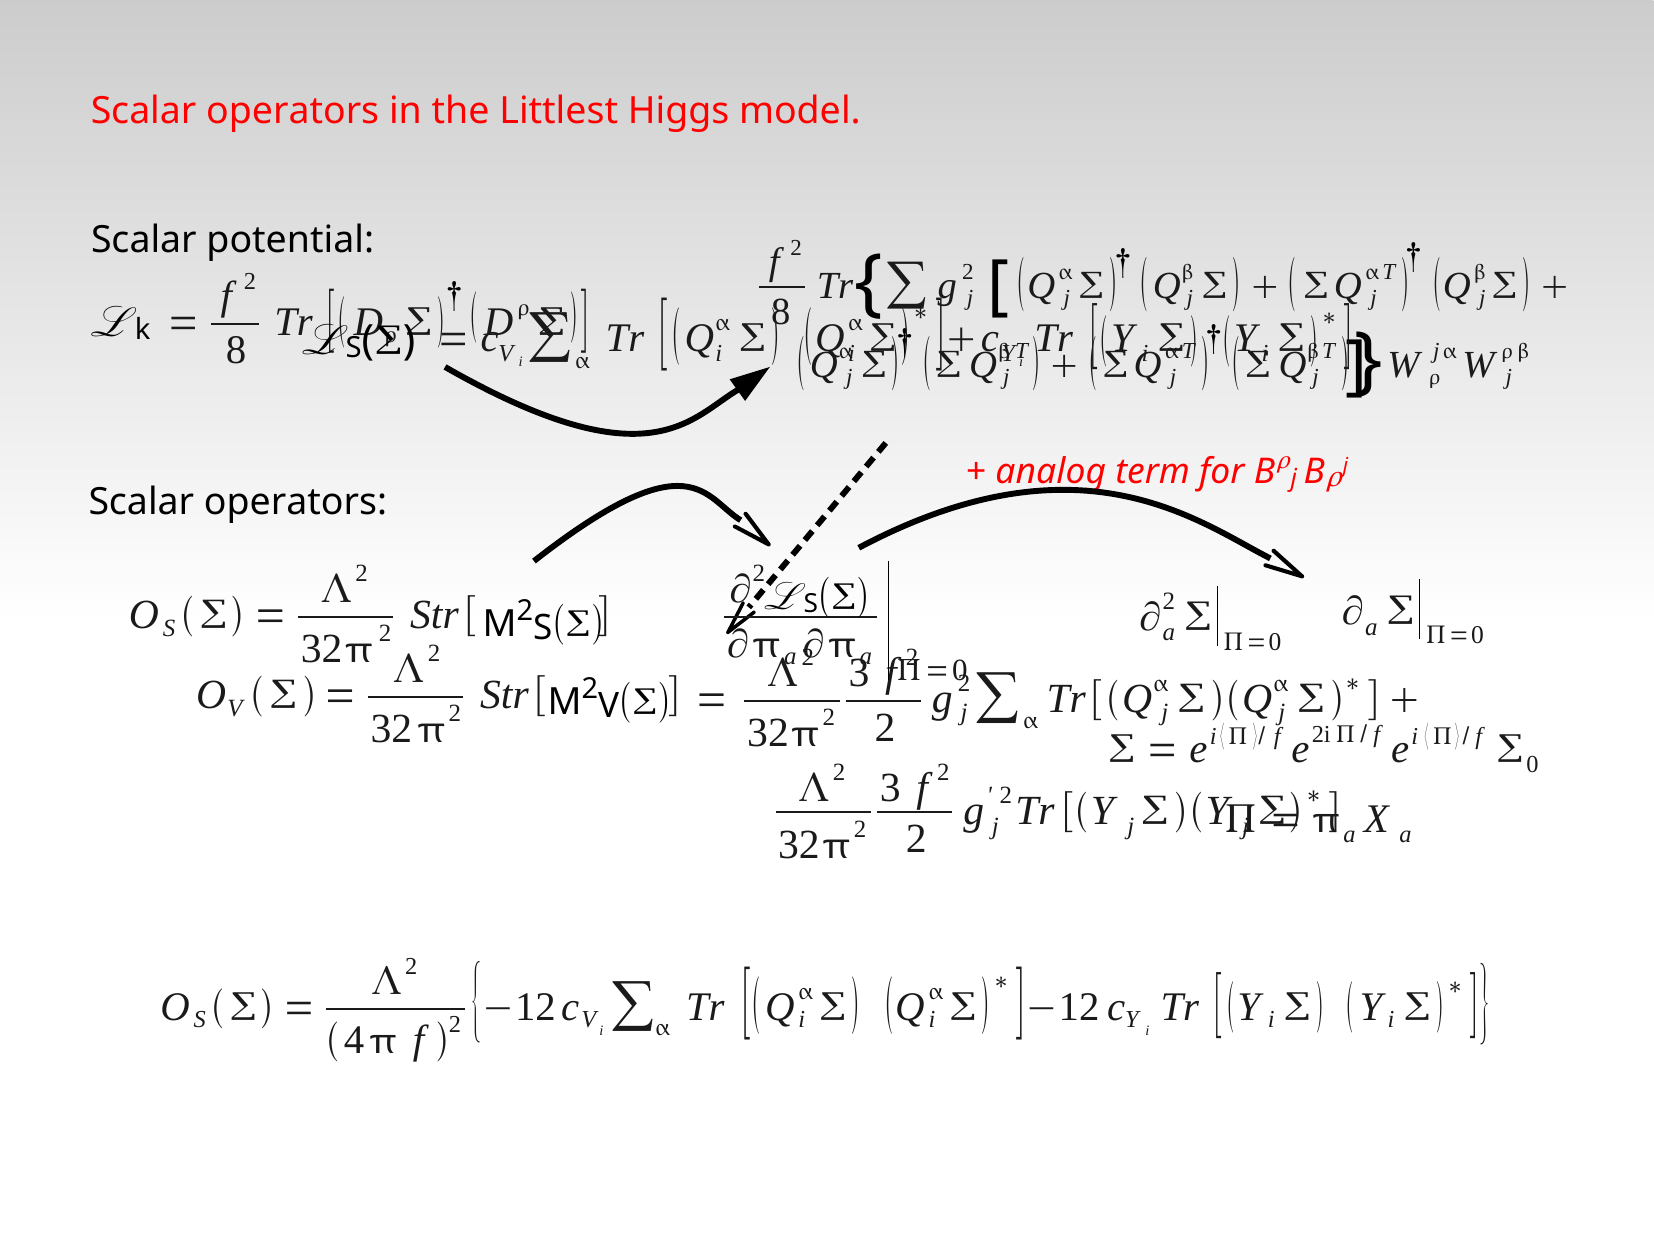

Scalar operators in the Littlest Higgs model.
Scalar potential:
ℒS()
Scalar operators:
 M2S()
ℒS()
{
[
}
]
†
†
†
†
†
ℒk
+ analog term for Bj Bj
 M2V()